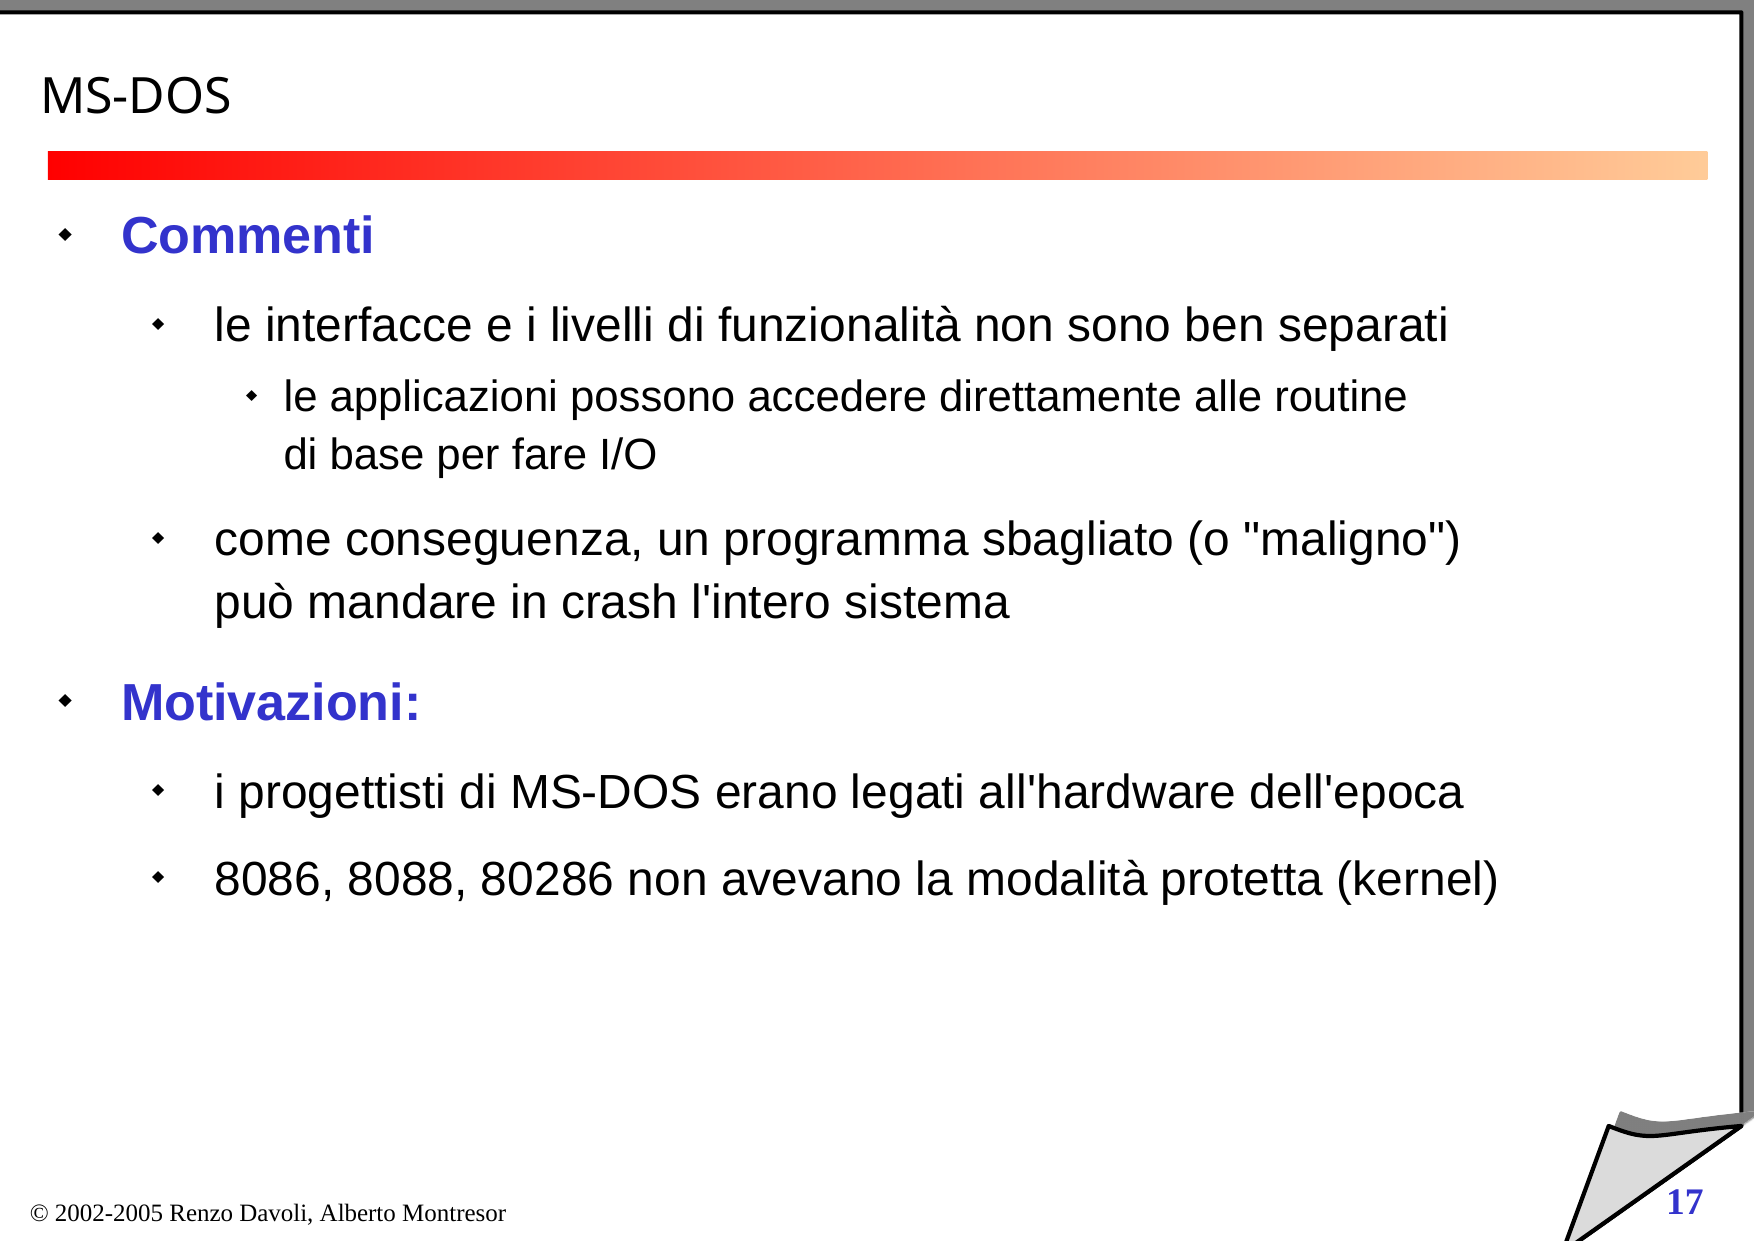

# MS-DOS
Commenti
le interfacce e i livelli di funzionalità non sono ben separati
le applicazioni possono accedere direttamente alle routine
di base per fare I/O
come conseguenza, un programma sbagliato (o "maligno")
può mandare in crash l'intero sistema
Motivazioni:
i progettisti di MS-DOS erano legati all'hardware dell'epoca
8086, 8088, 80286 non avevano la modalità protetta (kernel)